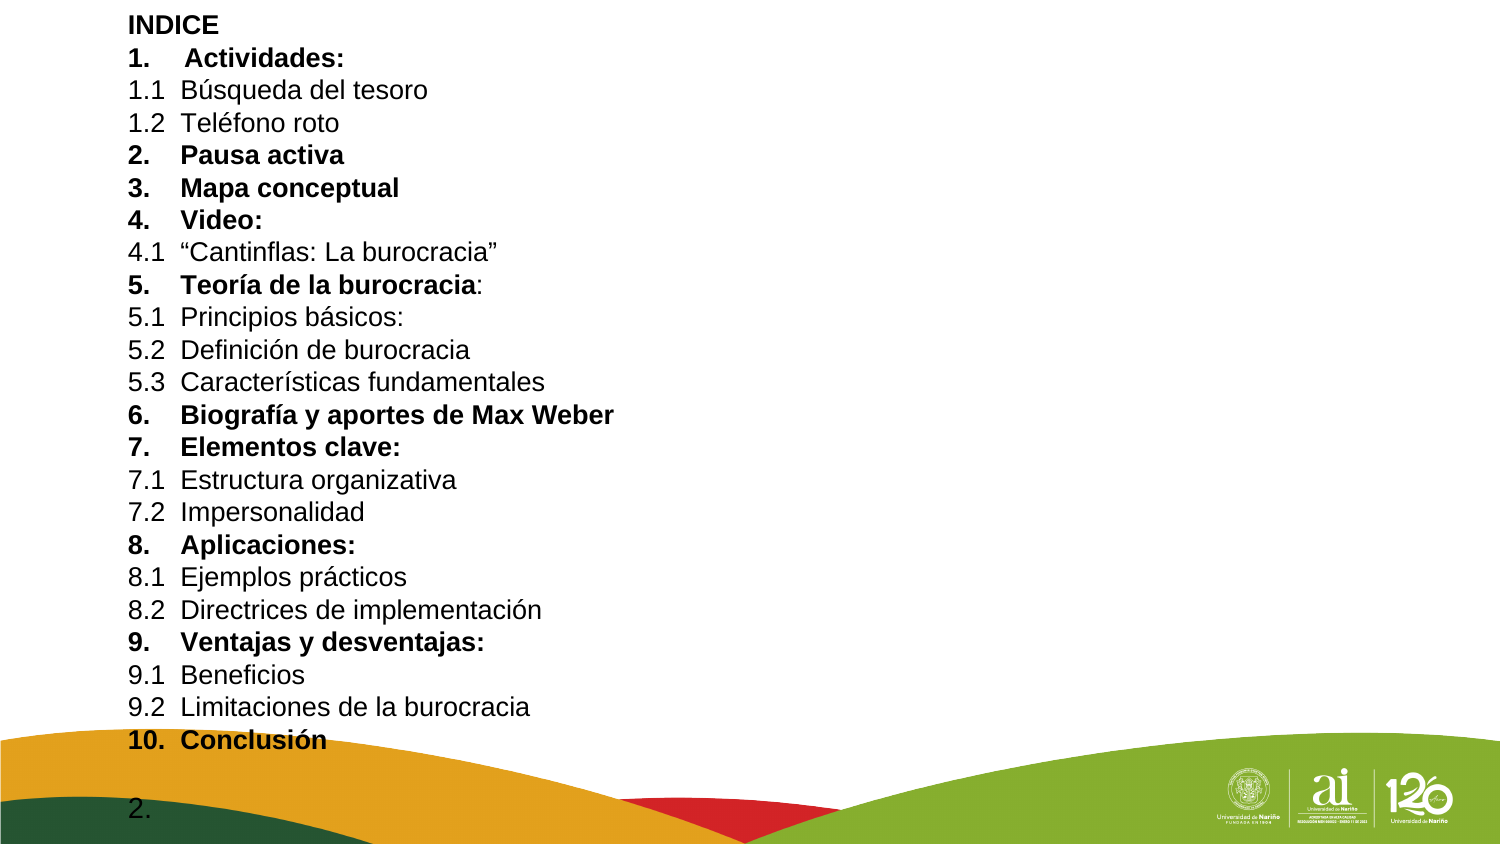

INDICE
Actividades:
1.1 Búsqueda del tesoro
1.2 Teléfono roto
2. Pausa activa
3. Mapa conceptual
4. Video:
4.1 “Cantinflas: La burocracia”
5. Teoría de la burocracia:
5.1 Principios básicos:
5.2 Definición de burocracia
5.3 Características fundamentales
6. Biografía y aportes de Max Weber
7. Elementos clave:
7.1 Estructura organizativa
7.2 Impersonalidad
8. Aplicaciones:
8.1 Ejemplos prácticos
8.2 Directrices de implementación
9. Ventajas y desventajas:
9.1 Beneficios
9.2 Limitaciones de la burocracia
10. Conclusión